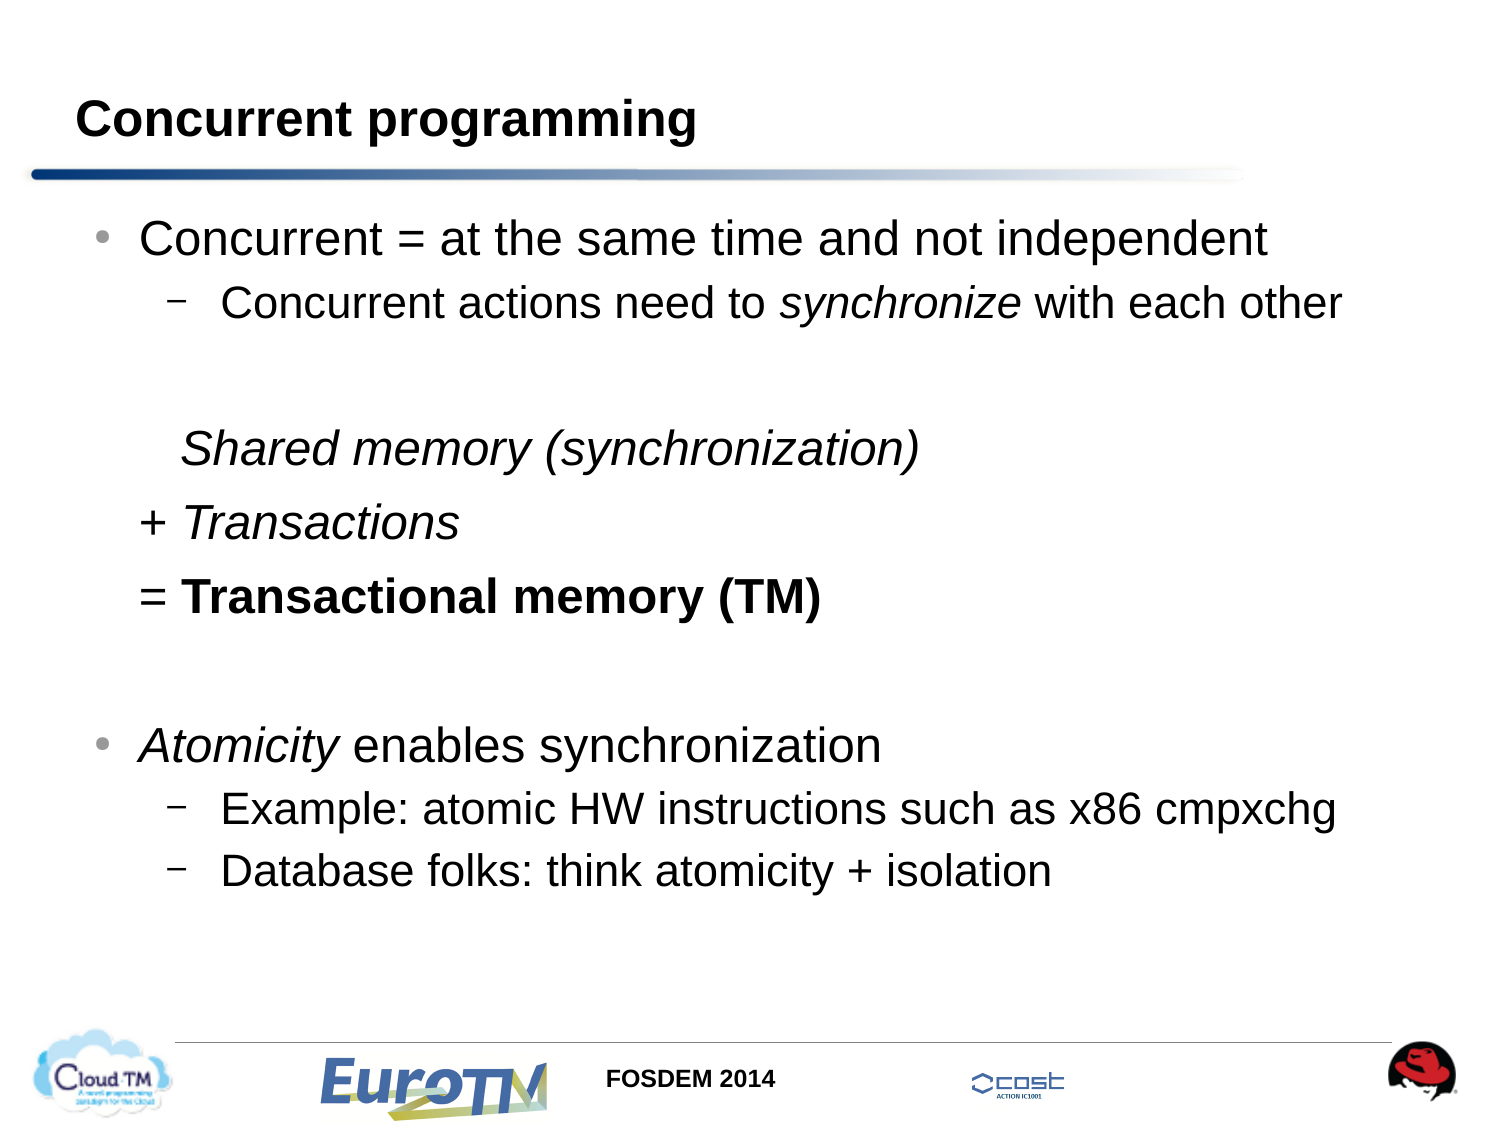

# Concurrent programming
Concurrent = at the same time and not independent
Concurrent actions need to synchronize with each other
 Shared memory (synchronization)
+ Transactions
= Transactional memory (TM)
Atomicity enables synchronization
Example: atomic HW instructions such as x86 cmpxchg
Database folks: think atomicity + isolation